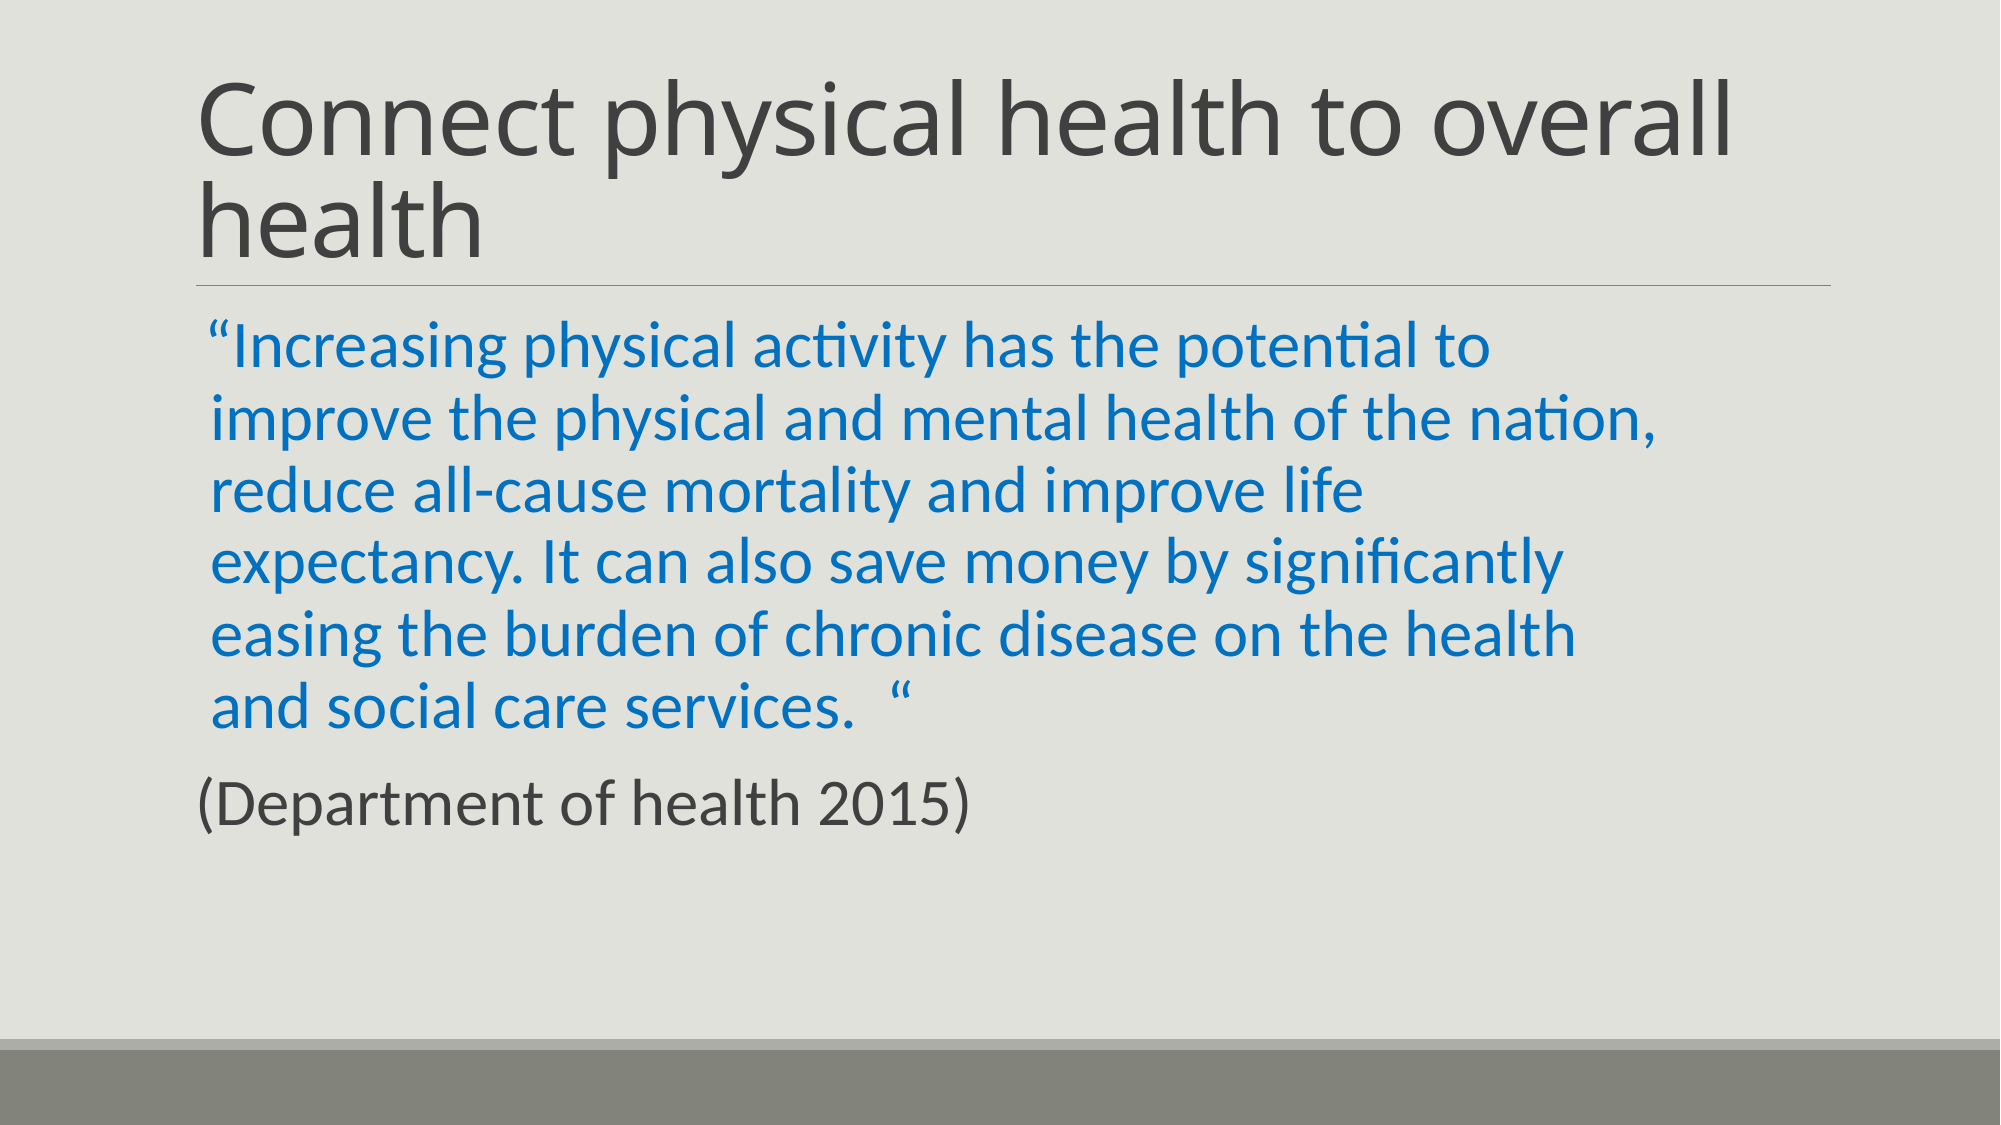

# Connect physical health to overall health
 “Increasing physical activity has the potential to improve the physical and mental health of the nation, reduce all-cause mortality and improve life expectancy. It can also save money by significantly easing the burden of chronic disease on the health and social care services. “
(Department of health 2015)